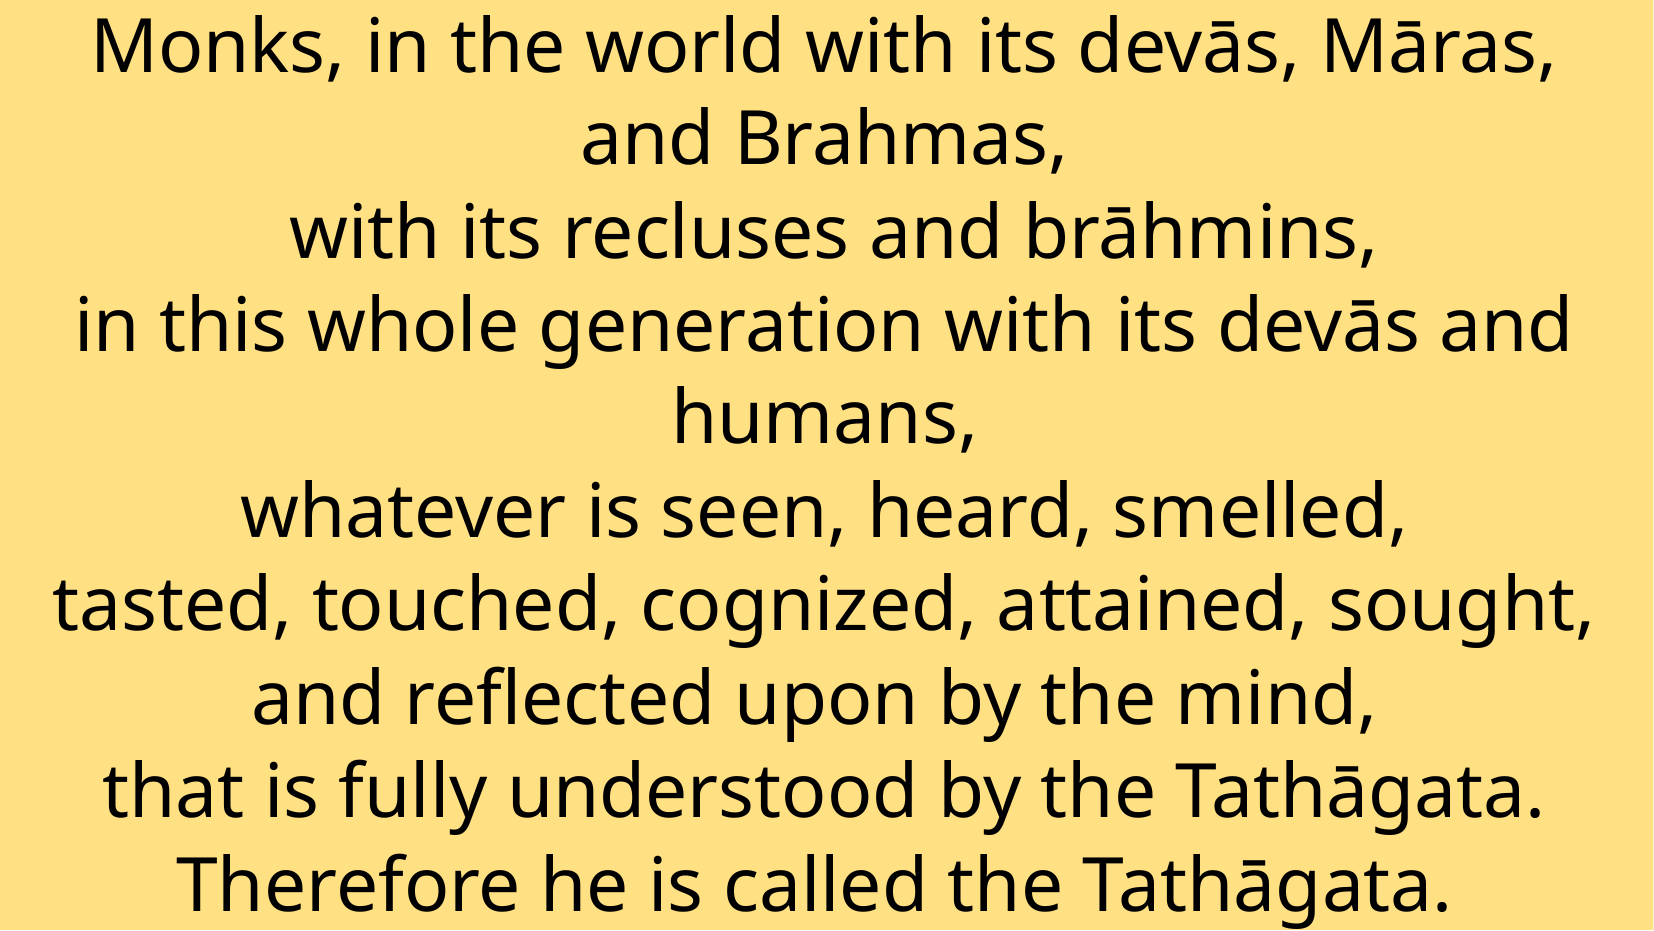

# Monks, in the world with its devās, Māras, and Brahmas,
 with its recluses and brāhmins,
in this whole generation with its devās and humans,
whatever is seen, heard, smelled,
tasted, touched, cognized, attained, sought,
and reflected upon by the mind,
that is fully understood by the Tathāgata.
Therefore he is called the Tathāgata.